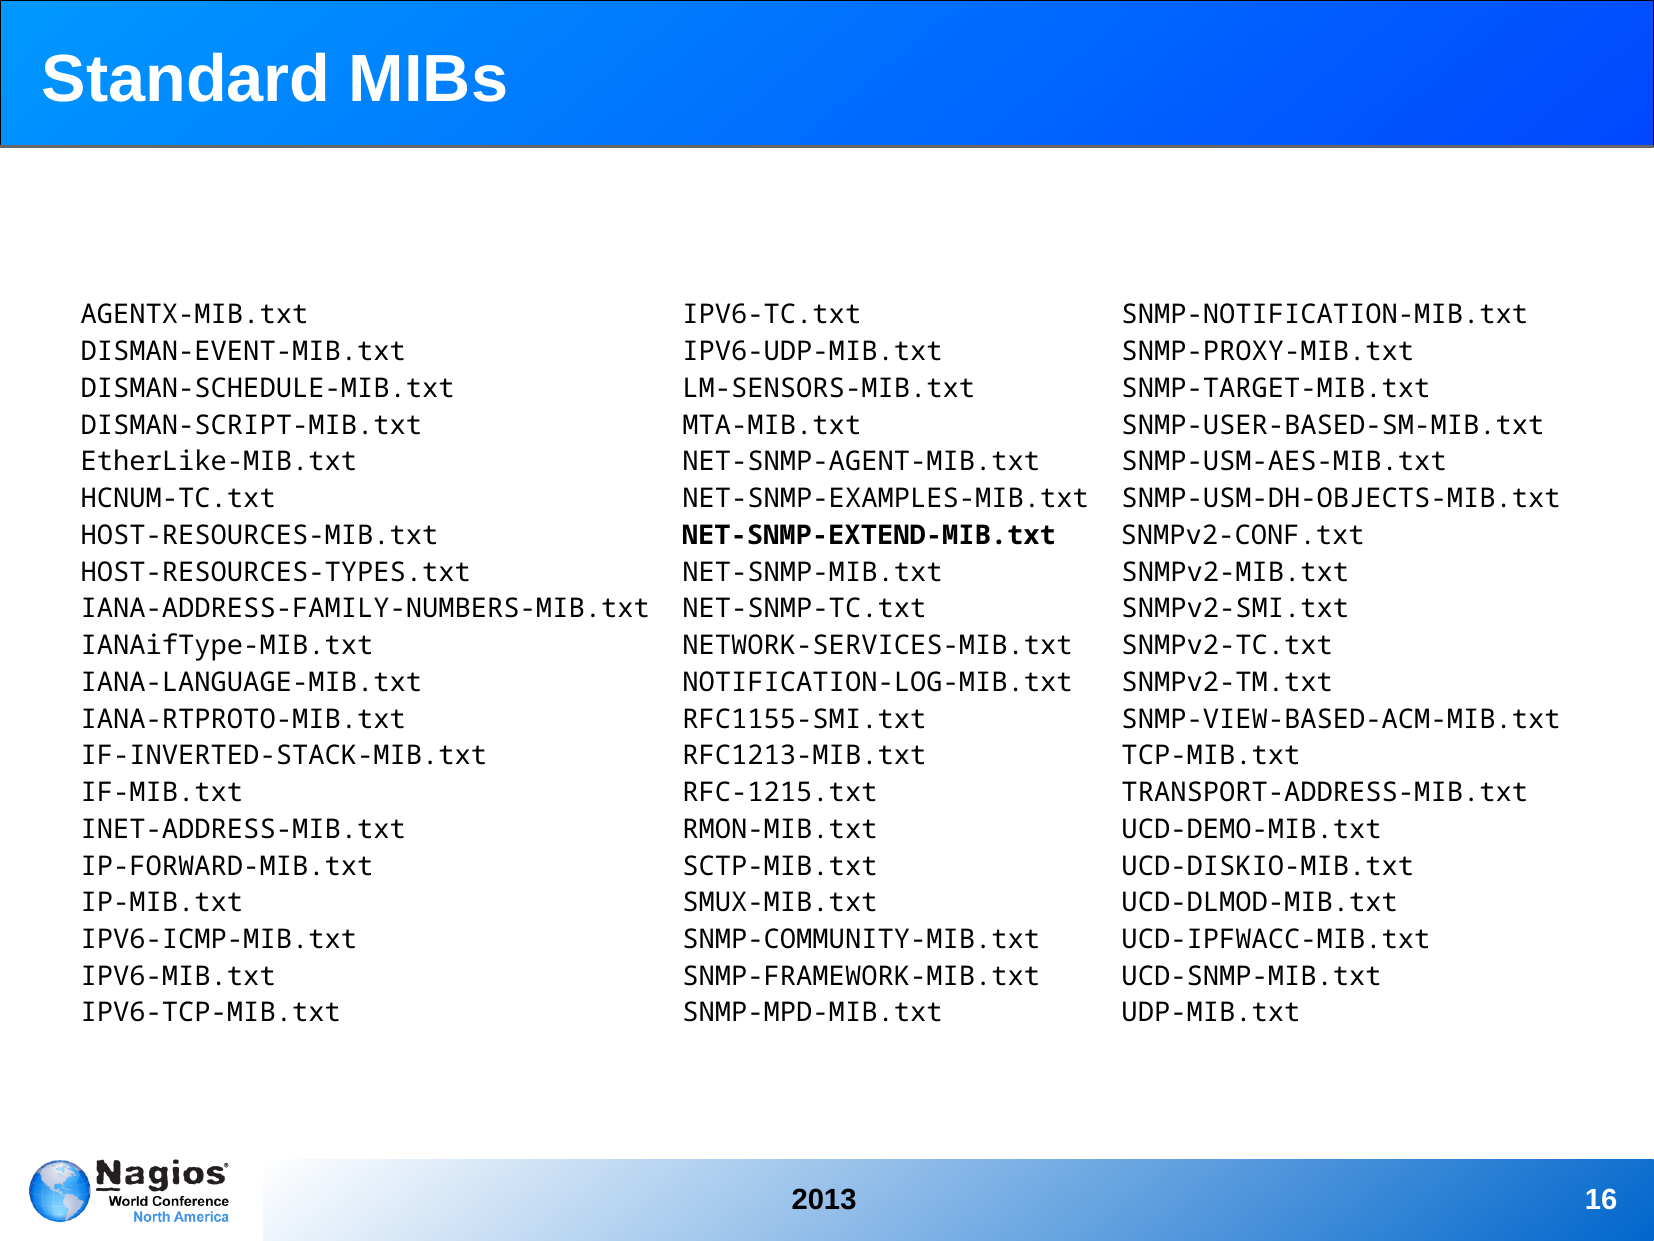

# Standard MIBs
AGENTX-MIB.txt IPV6-TC.txt SNMP-NOTIFICATION-MIB.txt
DISMAN-EVENT-MIB.txt IPV6-UDP-MIB.txt SNMP-PROXY-MIB.txt
DISMAN-SCHEDULE-MIB.txt LM-SENSORS-MIB.txt SNMP-TARGET-MIB.txt
DISMAN-SCRIPT-MIB.txt MTA-MIB.txt SNMP-USER-BASED-SM-MIB.txt
EtherLike-MIB.txt NET-SNMP-AGENT-MIB.txt SNMP-USM-AES-MIB.txt
HCNUM-TC.txt NET-SNMP-EXAMPLES-MIB.txt SNMP-USM-DH-OBJECTS-MIB.txt
HOST-RESOURCES-MIB.txt NET-SNMP-EXTEND-MIB.txt SNMPv2-CONF.txt
HOST-RESOURCES-TYPES.txt NET-SNMP-MIB.txt SNMPv2-MIB.txt
IANA-ADDRESS-FAMILY-NUMBERS-MIB.txt NET-SNMP-TC.txt SNMPv2-SMI.txt
IANAifType-MIB.txt NETWORK-SERVICES-MIB.txt SNMPv2-TC.txt
IANA-LANGUAGE-MIB.txt NOTIFICATION-LOG-MIB.txt SNMPv2-TM.txt
IANA-RTPROTO-MIB.txt RFC1155-SMI.txt SNMP-VIEW-BASED-ACM-MIB.txt
IF-INVERTED-STACK-MIB.txt RFC1213-MIB.txt TCP-MIB.txt
IF-MIB.txt RFC-1215.txt TRANSPORT-ADDRESS-MIB.txt
INET-ADDRESS-MIB.txt RMON-MIB.txt UCD-DEMO-MIB.txt
IP-FORWARD-MIB.txt SCTP-MIB.txt UCD-DISKIO-MIB.txt
IP-MIB.txt SMUX-MIB.txt UCD-DLMOD-MIB.txt
IPV6-ICMP-MIB.txt SNMP-COMMUNITY-MIB.txt UCD-IPFWACC-MIB.txt
IPV6-MIB.txt SNMP-FRAMEWORK-MIB.txt UCD-SNMP-MIB.txt
IPV6-TCP-MIB.txt SNMP-MPD-MIB.txt UDP-MIB.txt
2011
16